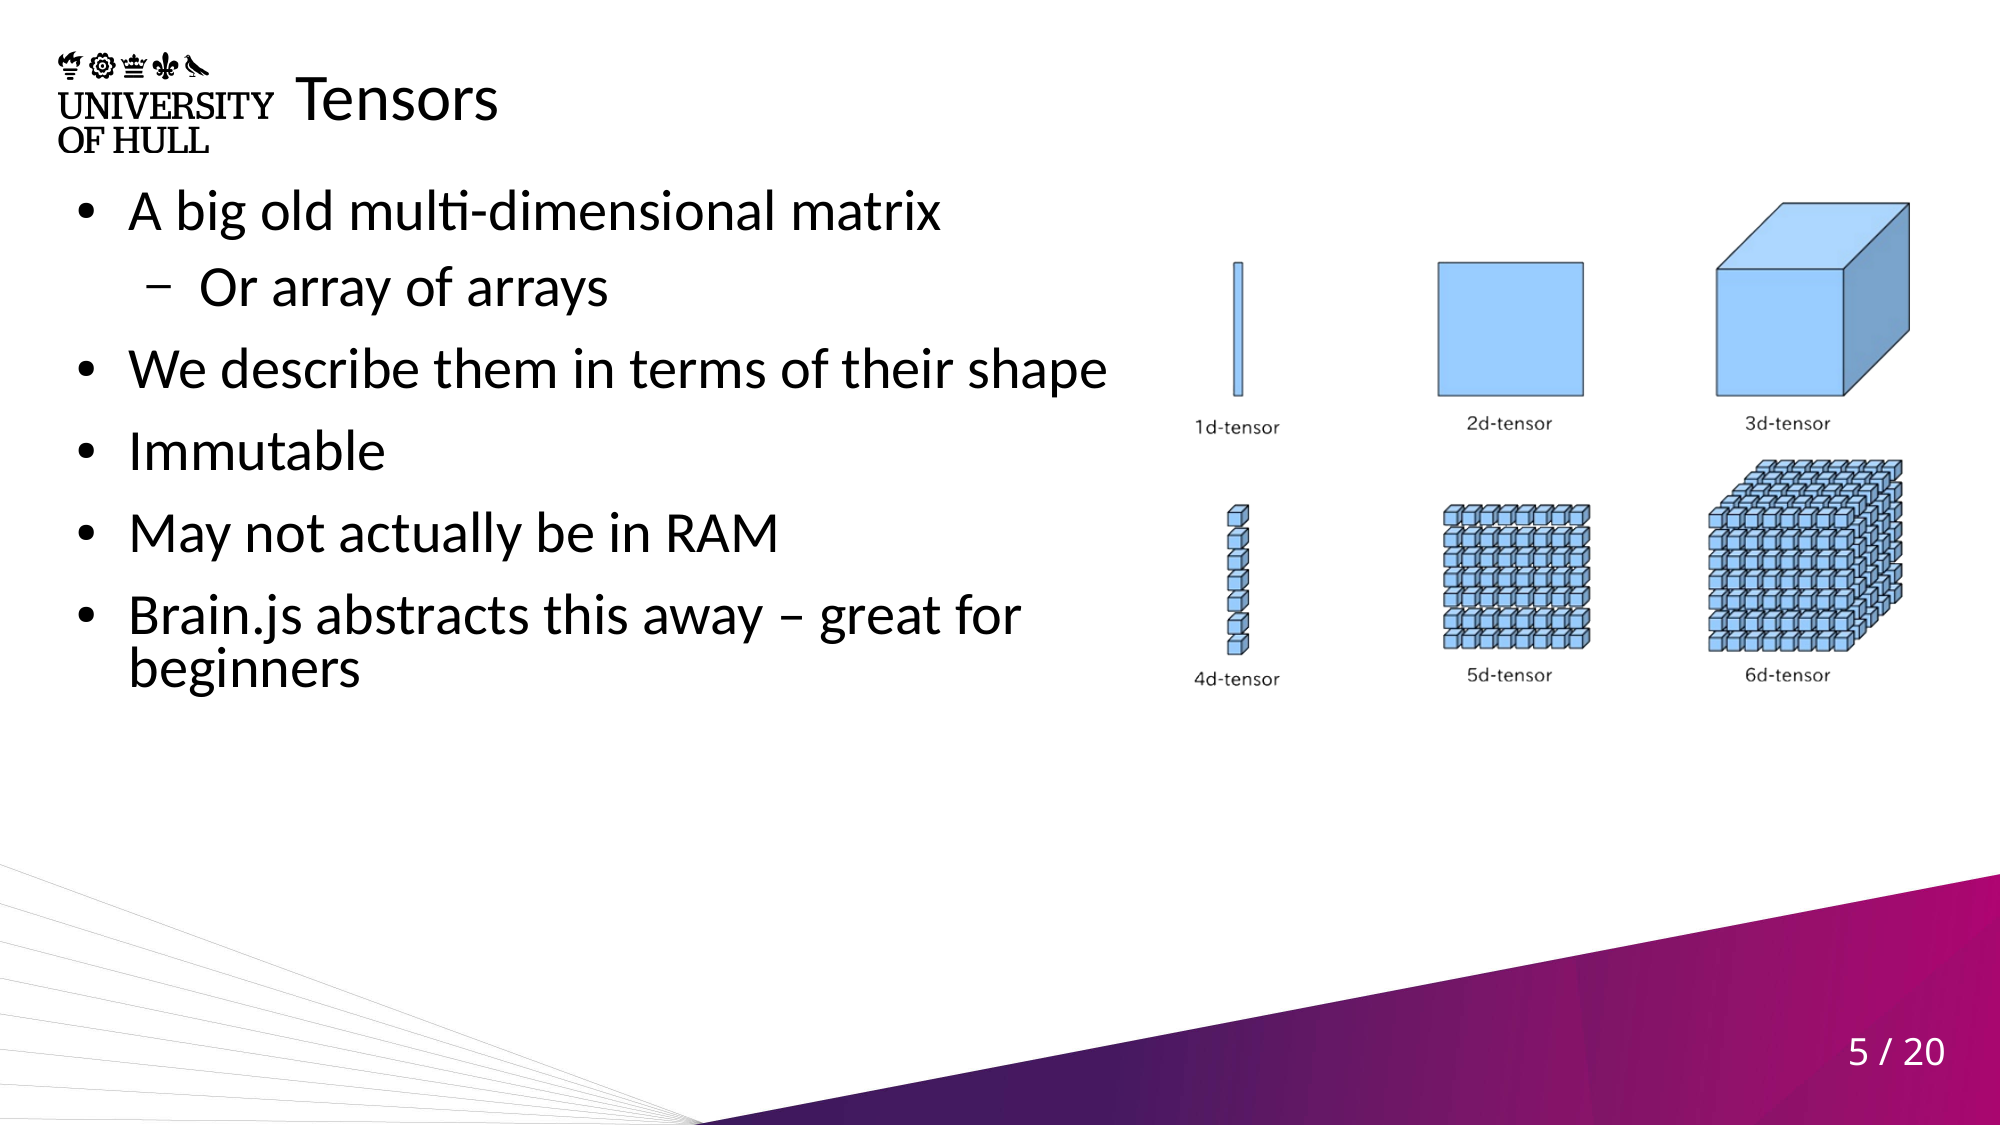

# Tensors
A big old multi-dimensional matrix
Or array of arrays
We describe them in terms of their shape
Immutable
May not actually be in RAM
Brain.js abstracts this away – great for beginners